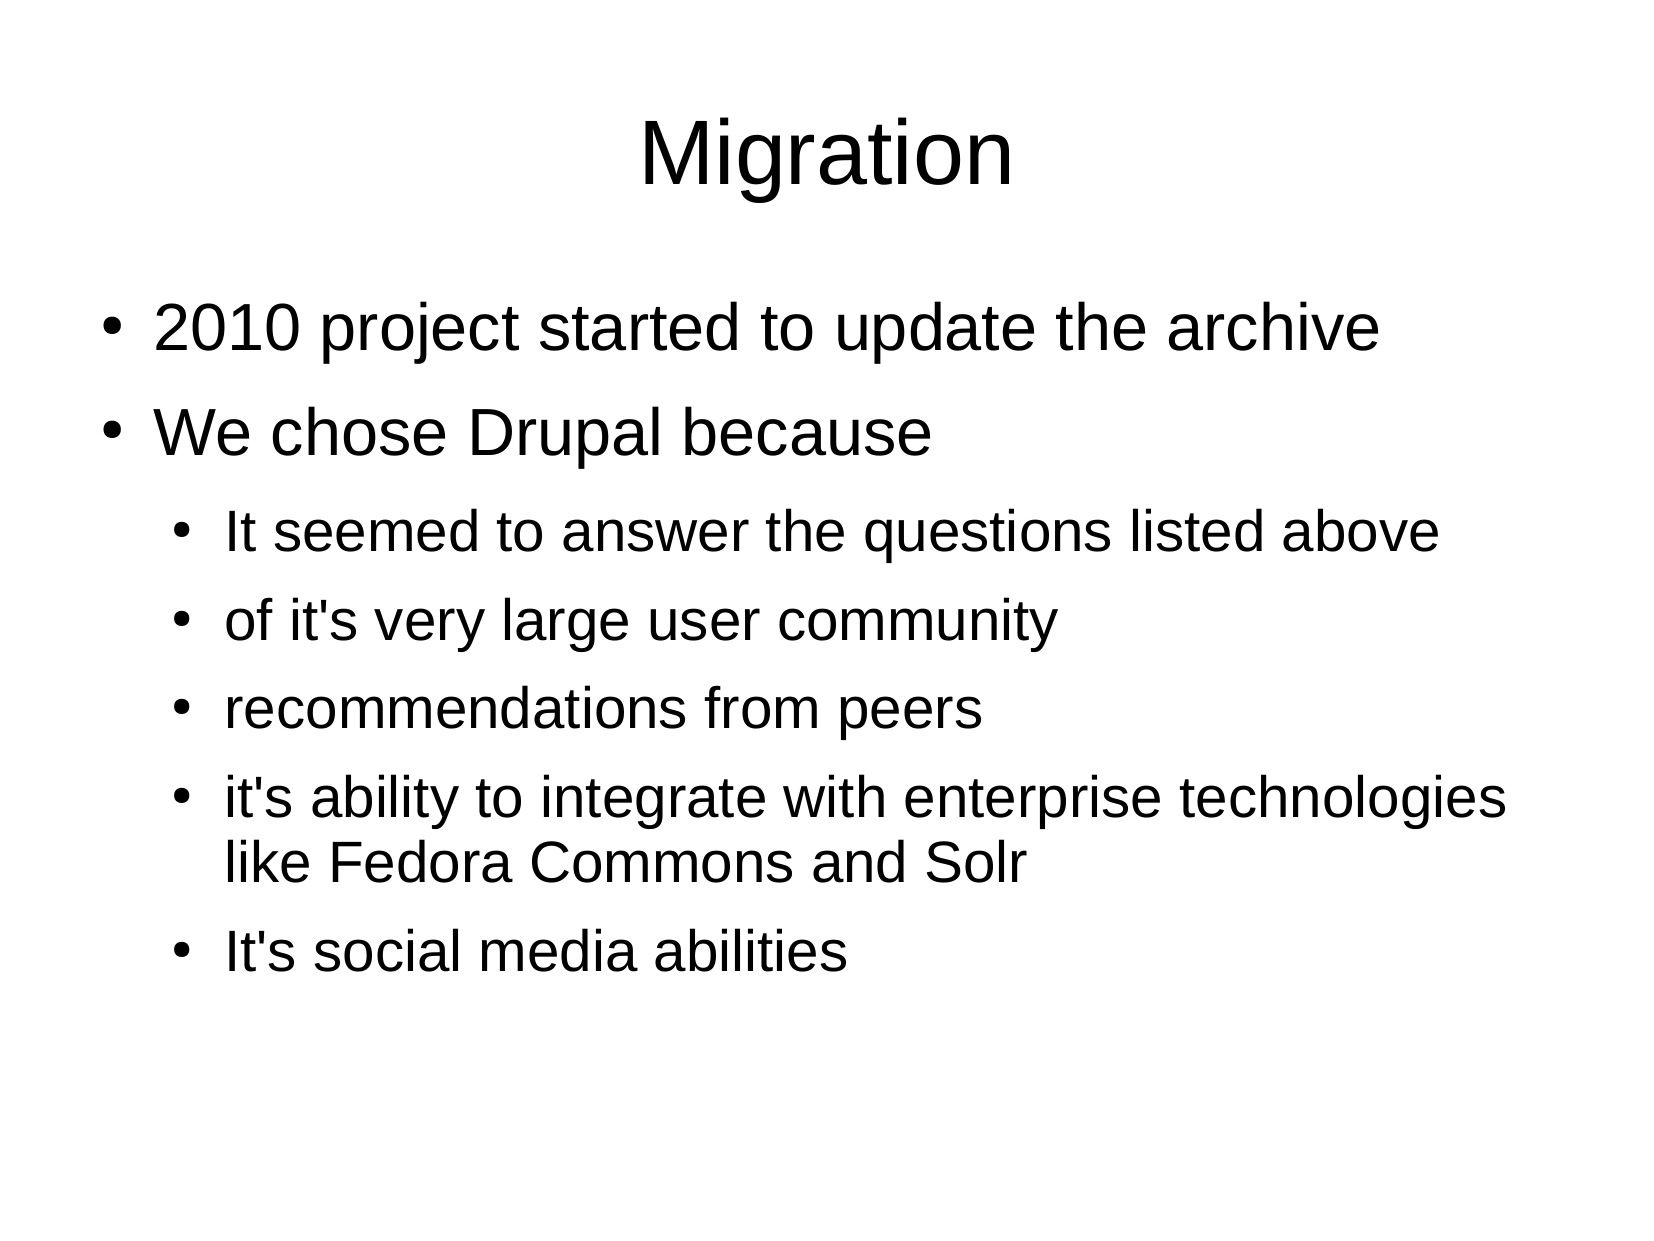

# Migration
2010 project started to update the archive
We chose Drupal because
It seemed to answer the questions listed above
of it's very large user community
recommendations from peers
it's ability to integrate with enterprise technologies like Fedora Commons and Solr
It's social media abilities